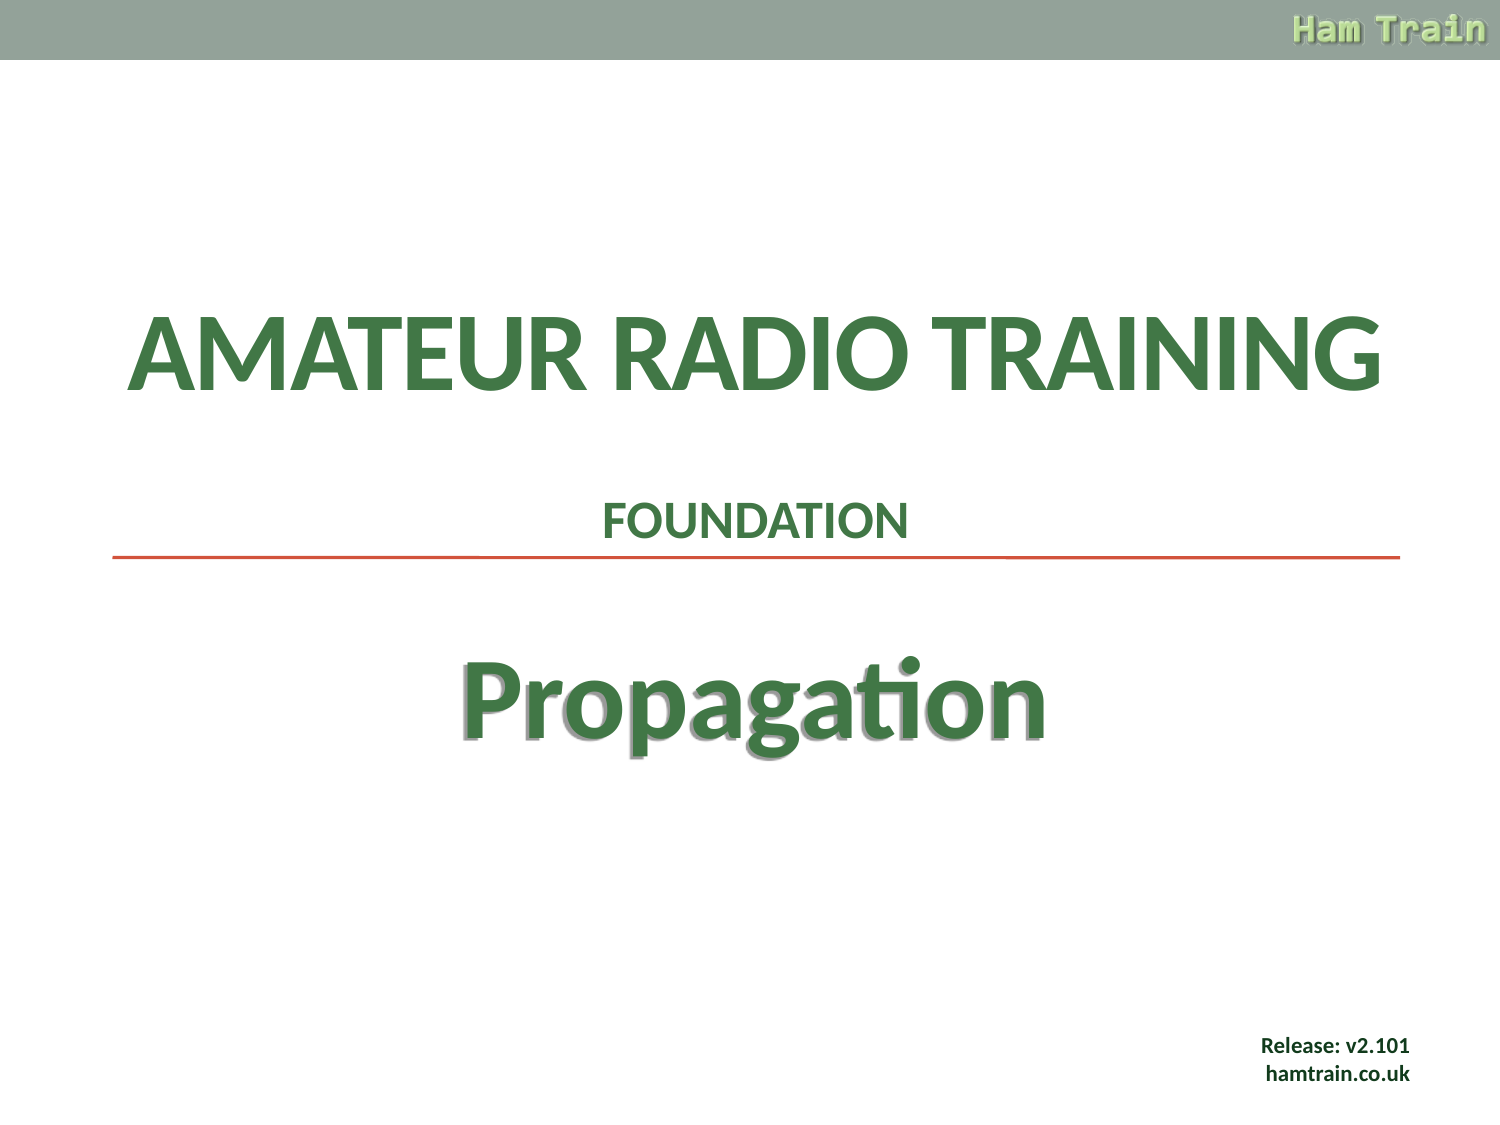

# AMATEUR RADIO TRAINING
FOUNDATION
Propagation
Release: v2.101
hamtrain.co.uk